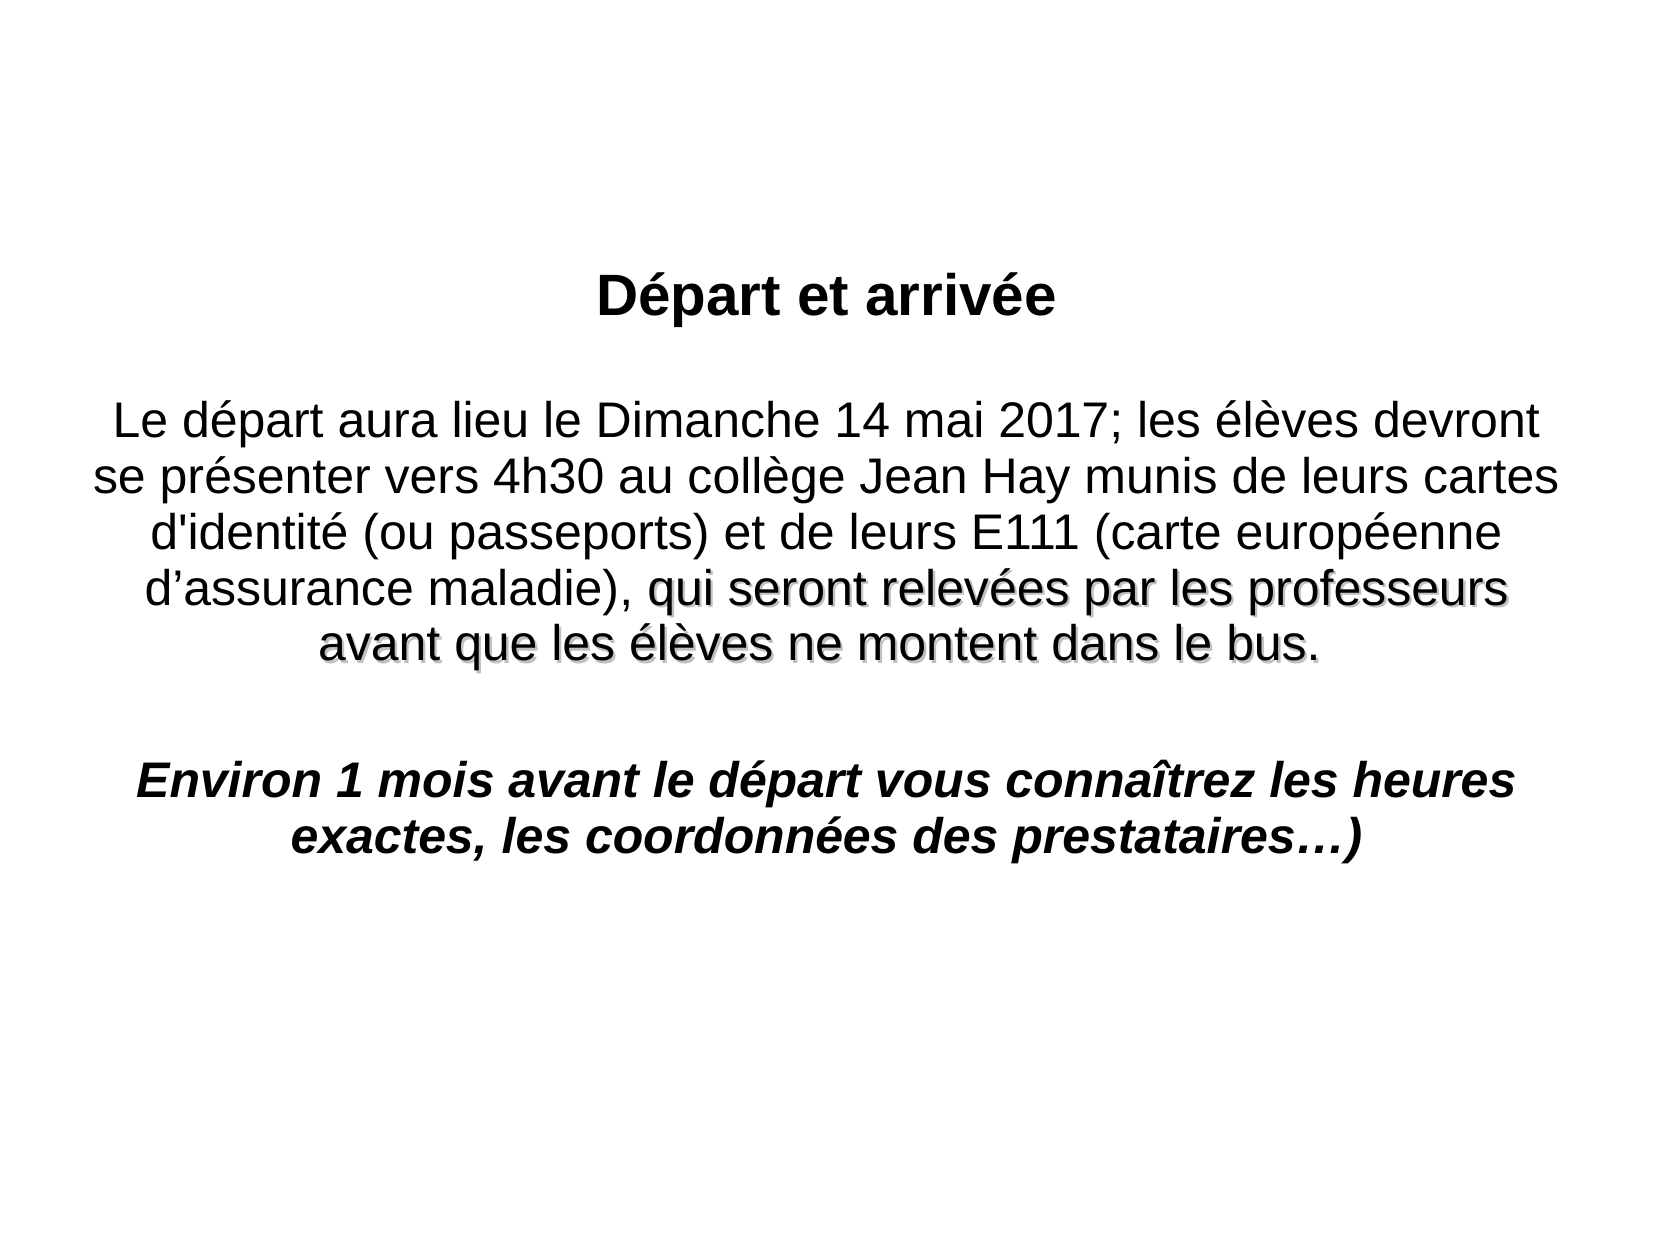

# Départ et arrivée
Le départ aura lieu le Dimanche 14 mai 2017; les élèves devront se présenter vers 4h30 au collège Jean Hay munis de leurs cartes d'identité (ou passeports) et de leurs E111 (carte européenne d’assurance maladie), qui seront relevées par les professeurs avant que les élèves ne montent dans le bus.
Environ 1 mois avant le départ vous connaîtrez les heures exactes, les coordonnées des prestataires…)